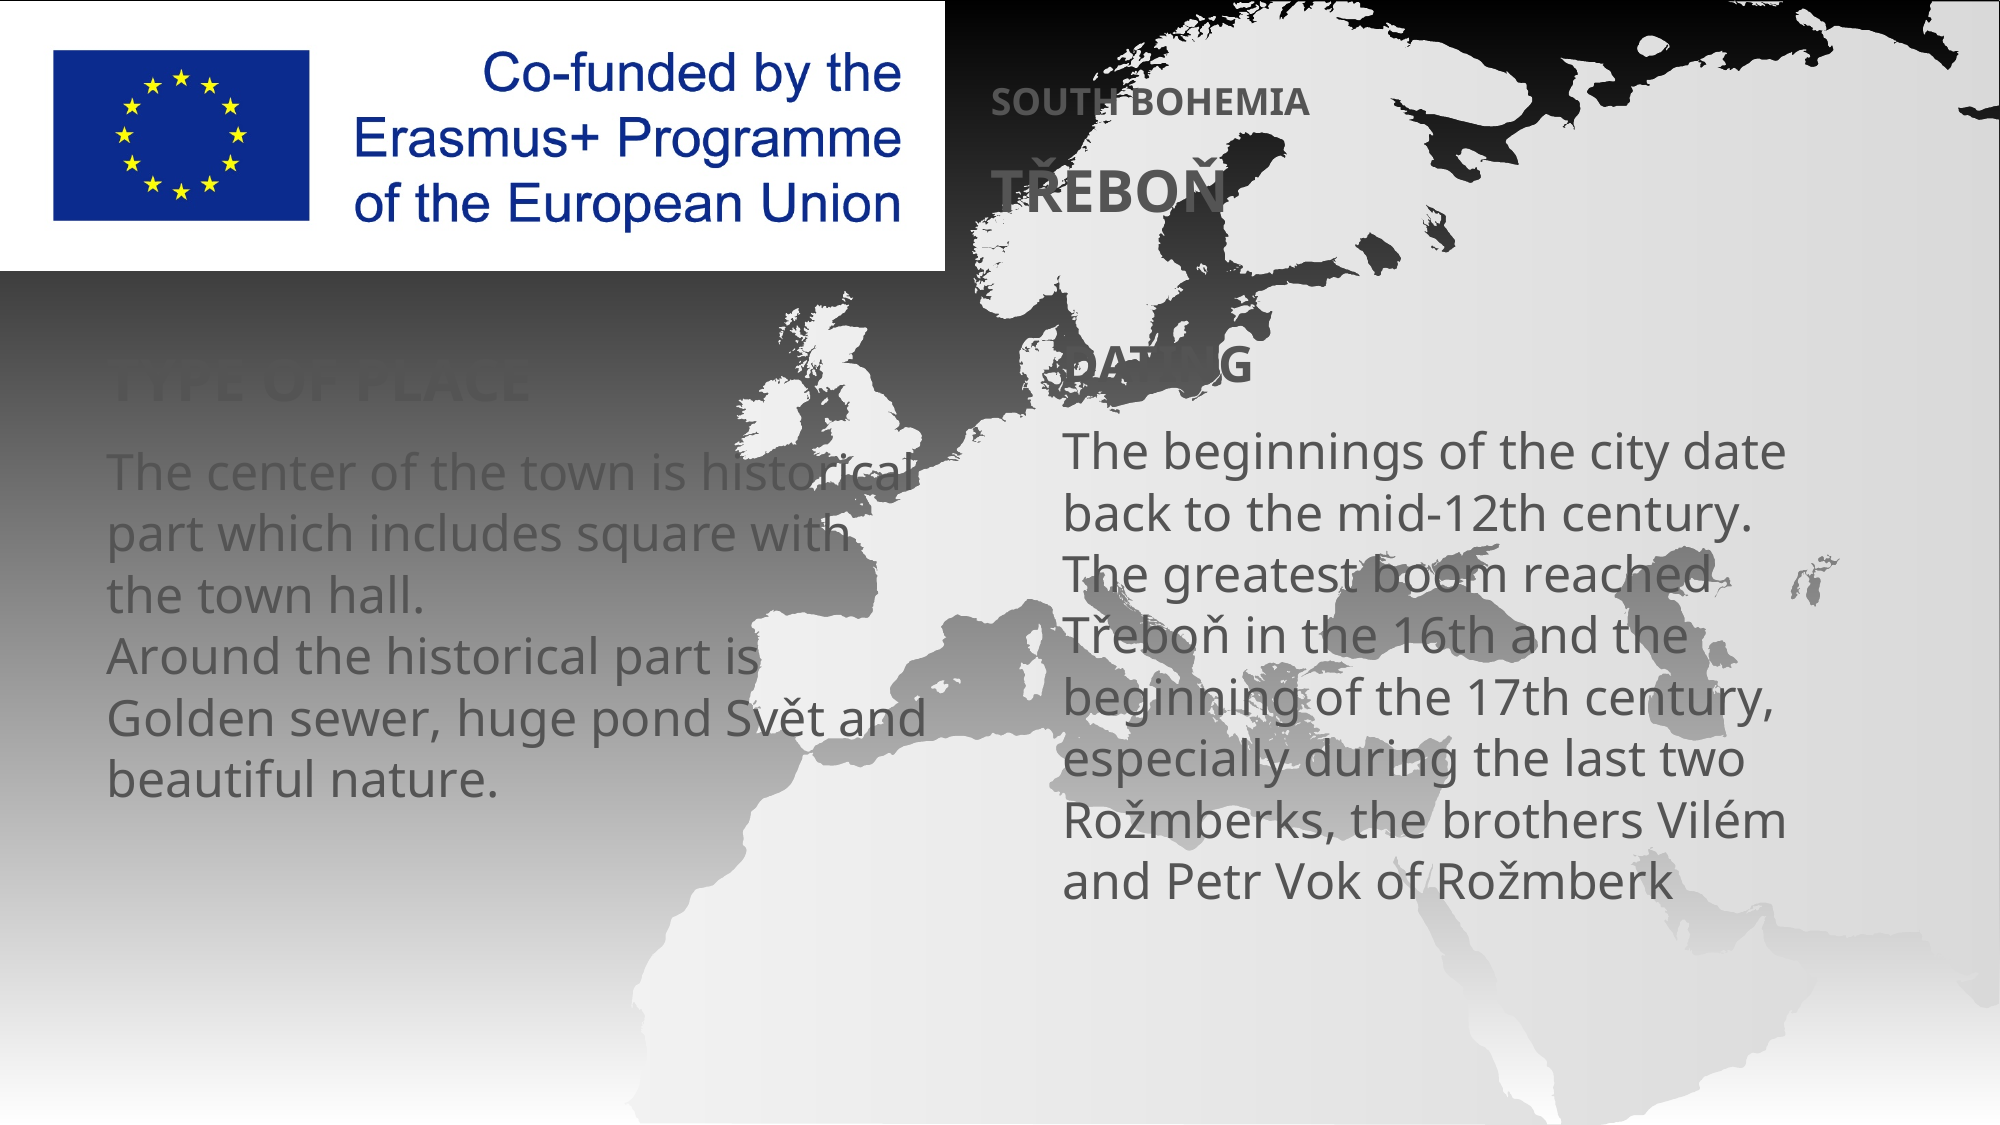

SOUTH BOHEMIA
TŘEBOŇ
DATING
The beginnings of the city date back to the mid-12th century.
The greatest boom reached Třeboň in the 16th and the beginning of the 17th century, especially during the last two Rožmberks, the brothers Vilém and Petr Vok of Rožmberk
TYPE OF PLACE
The center of the town is historical part which includes square with the town hall.
Around the historical part is Golden sewer, huge pond Svět and beautiful nature.